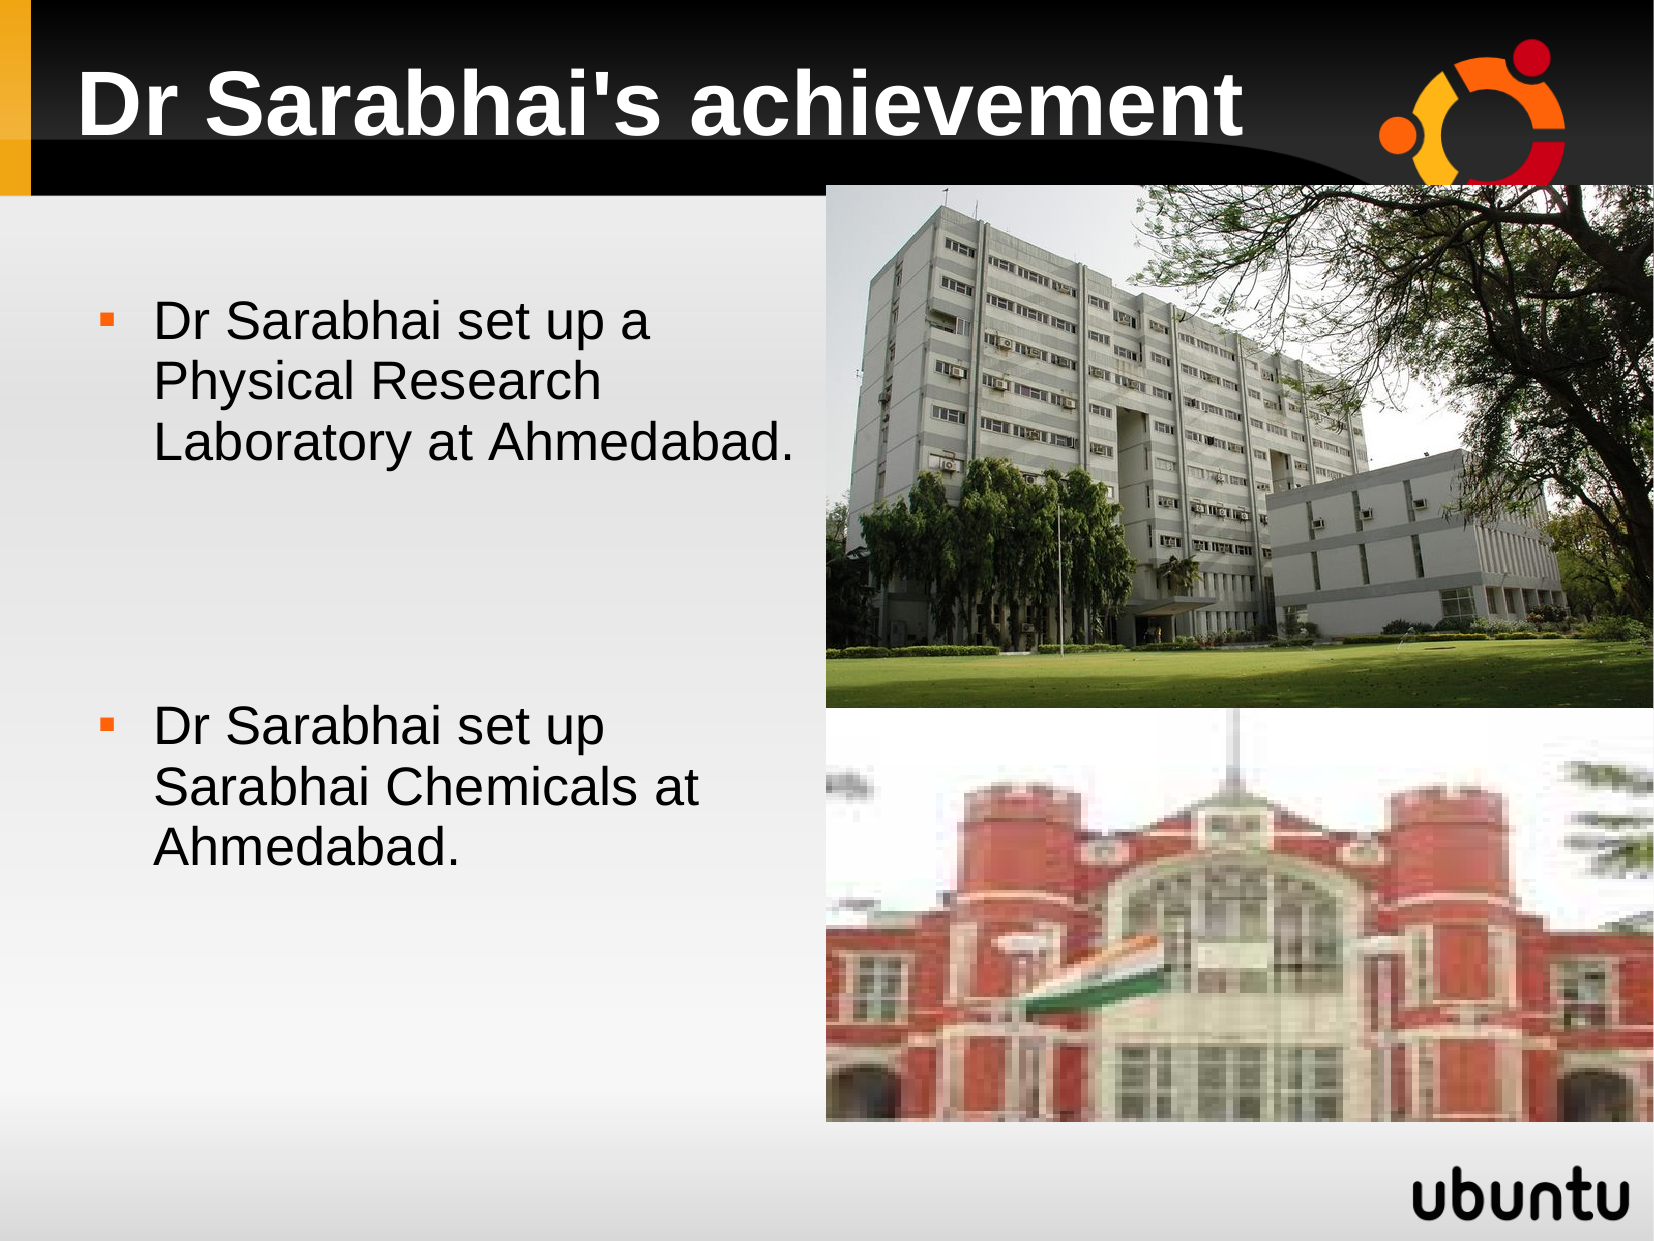

# Dr Sarabhai's achievement
Dr Sarabhai set up a Physical Research Laboratory at Ahmedabad.
Dr Sarabhai set up Sarabhai Chemicals at Ahmedabad.